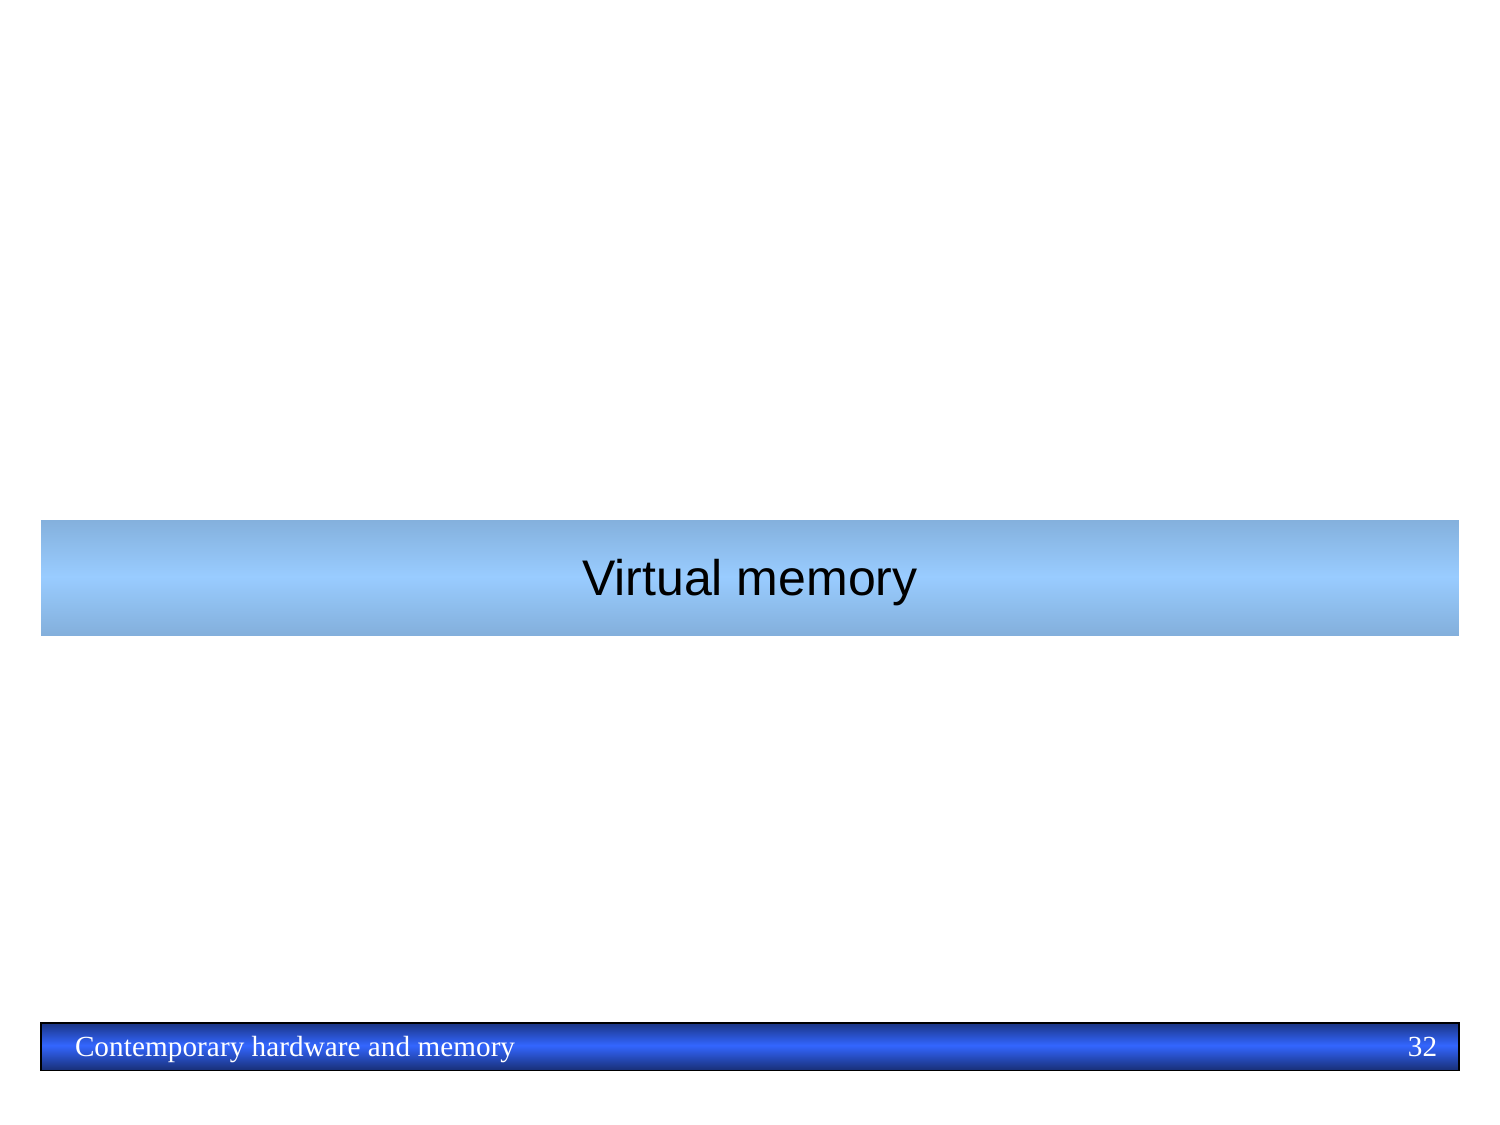

# Virtual memory
Contemporary hardware and memory
32